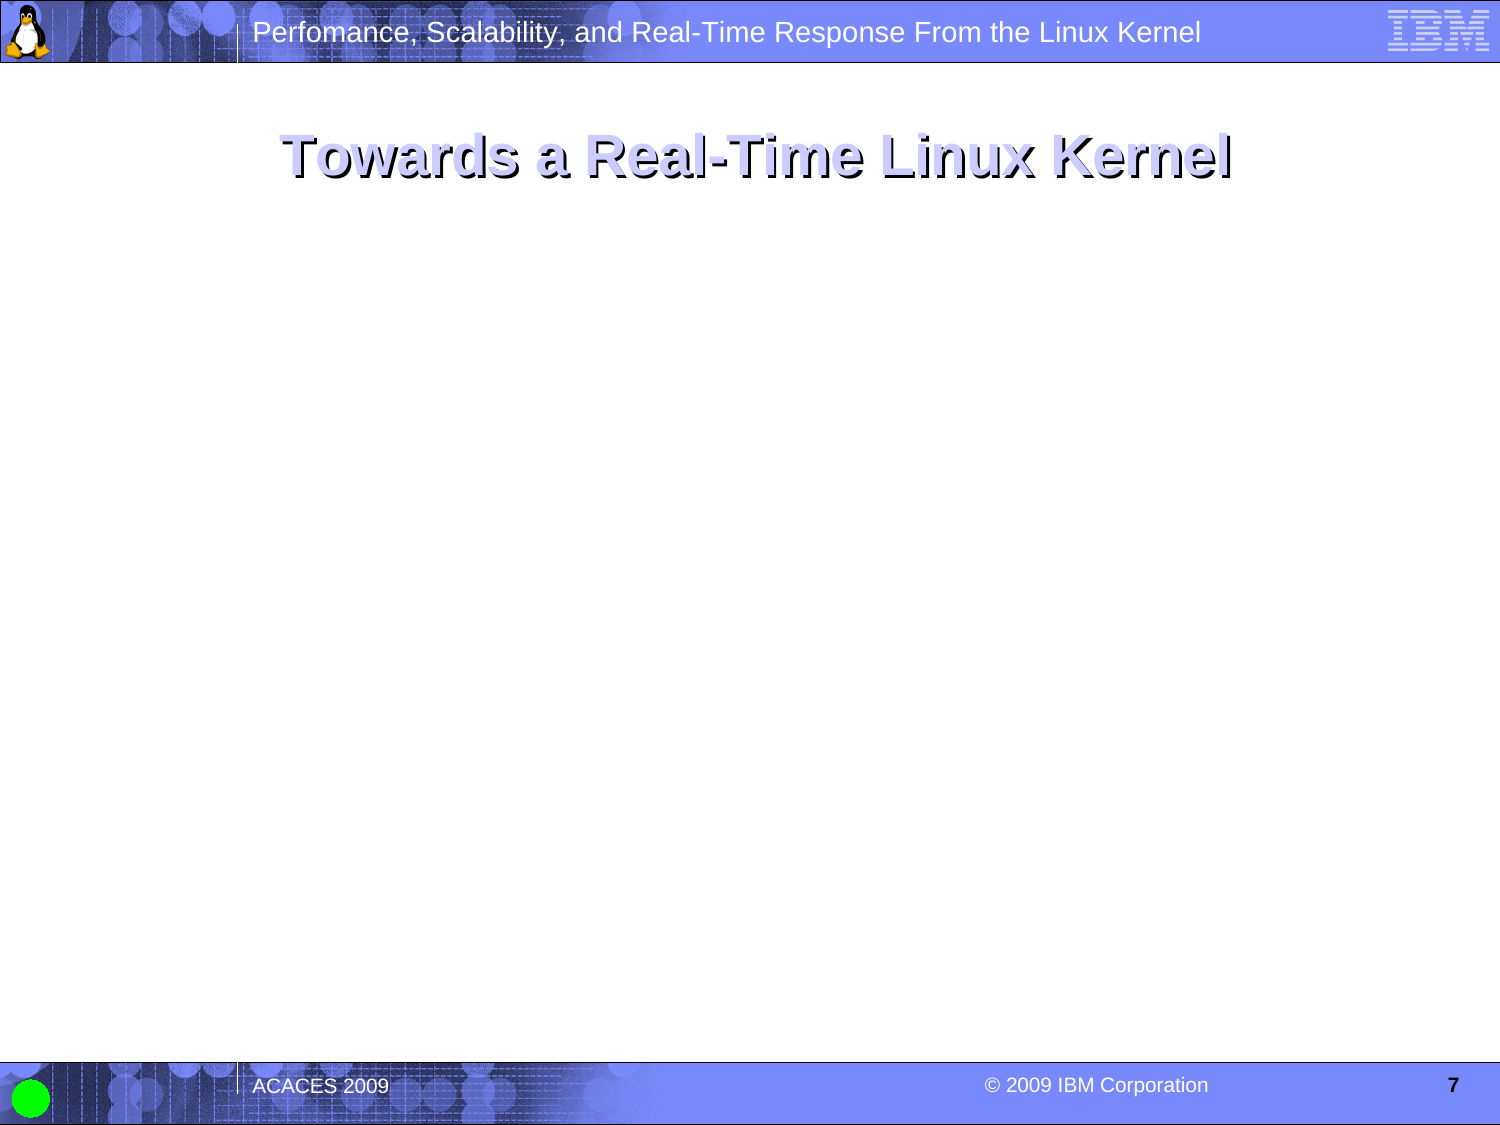

# Towards a Real-Time Linux Kernel
7